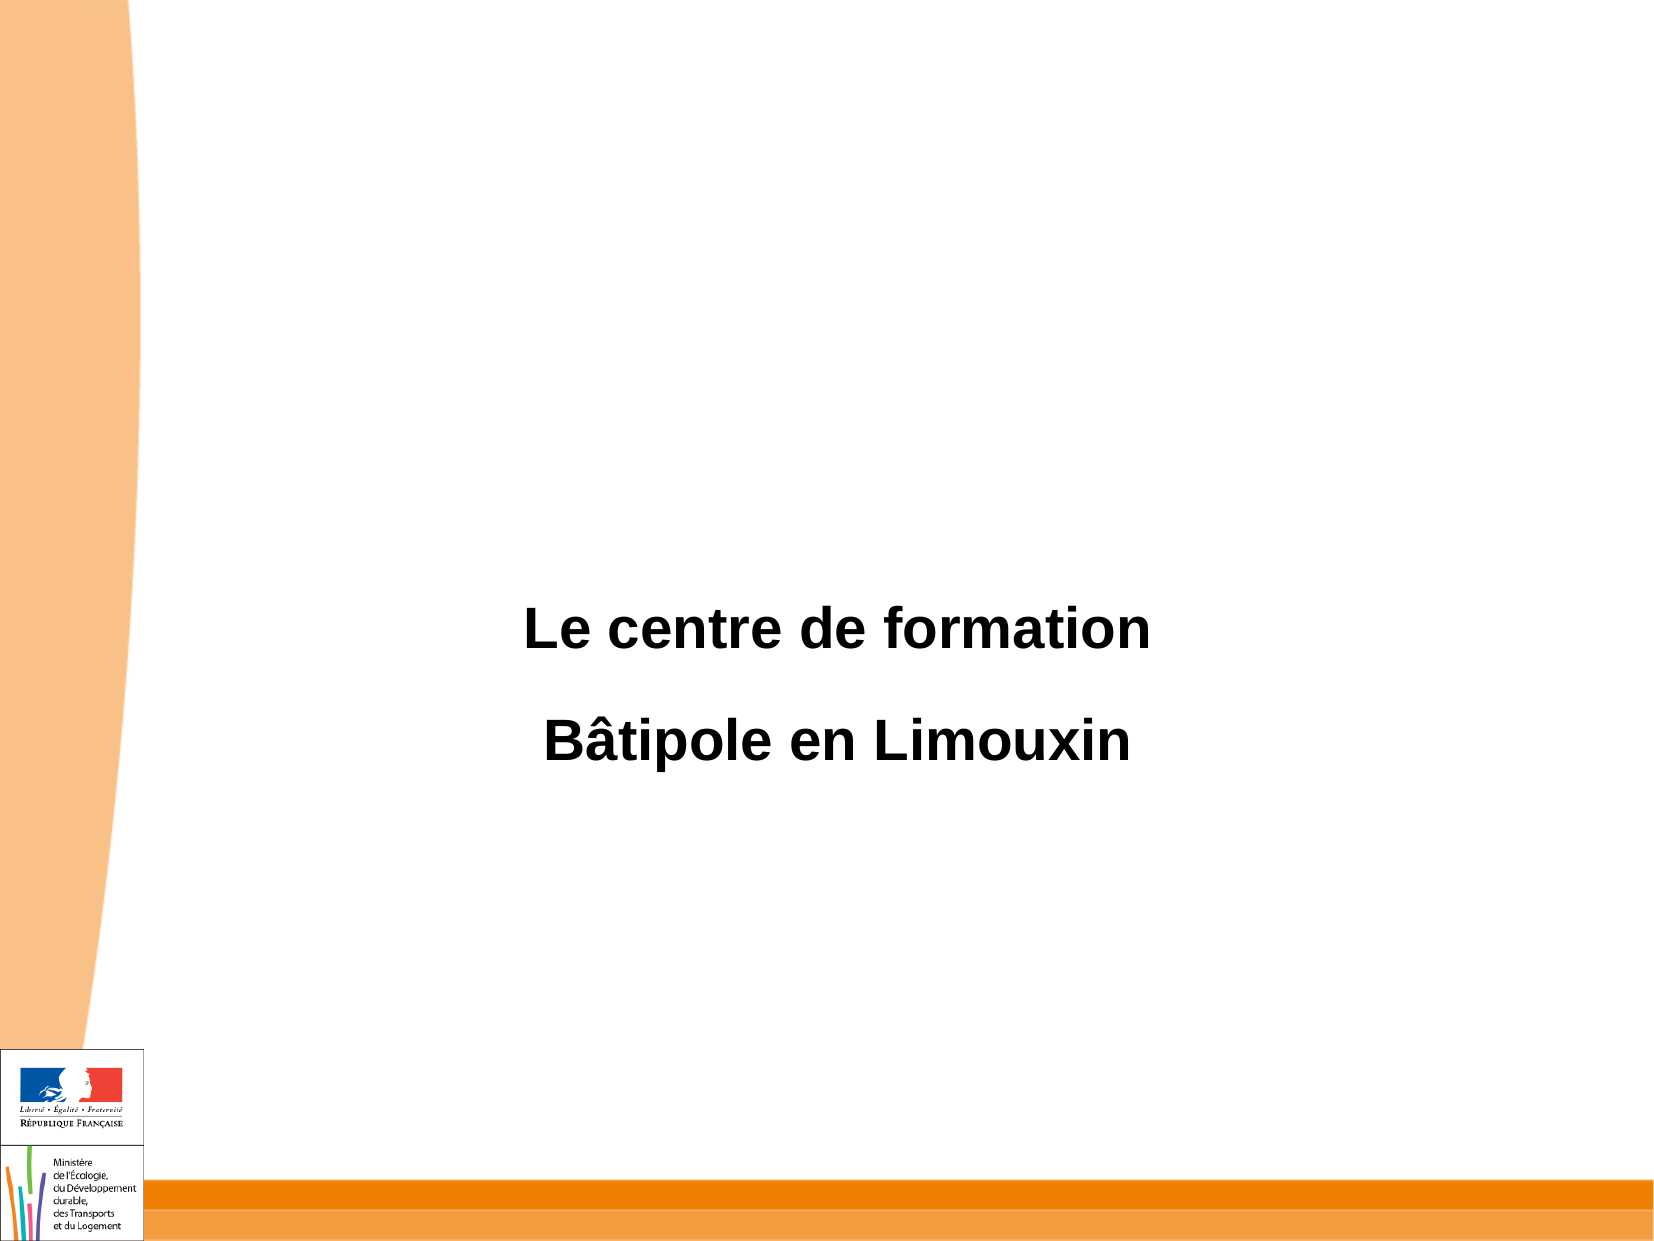

Le centre de formation
Bâtipole en Limouxin